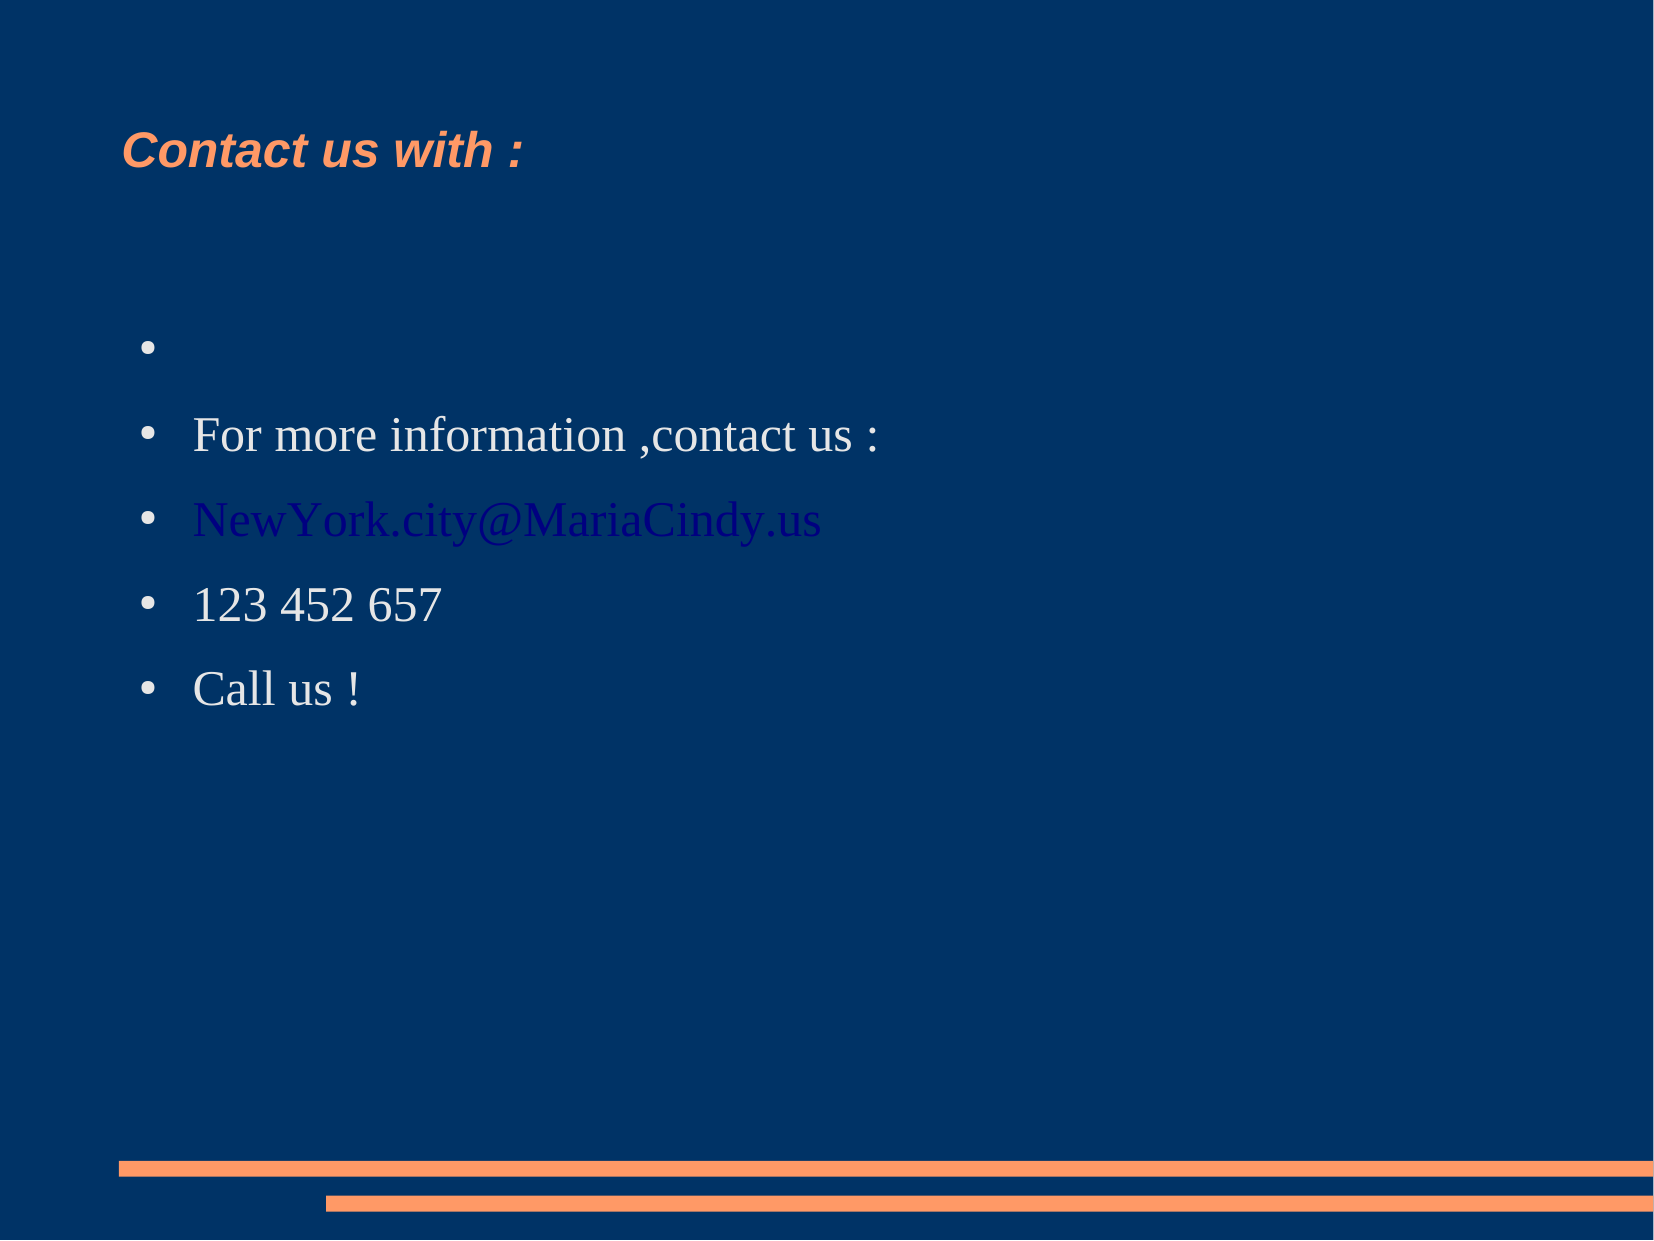

# Contact us with :
For more information ,contact us :
NewYork.city@MariaCindy.us
123 452 657
Call us !